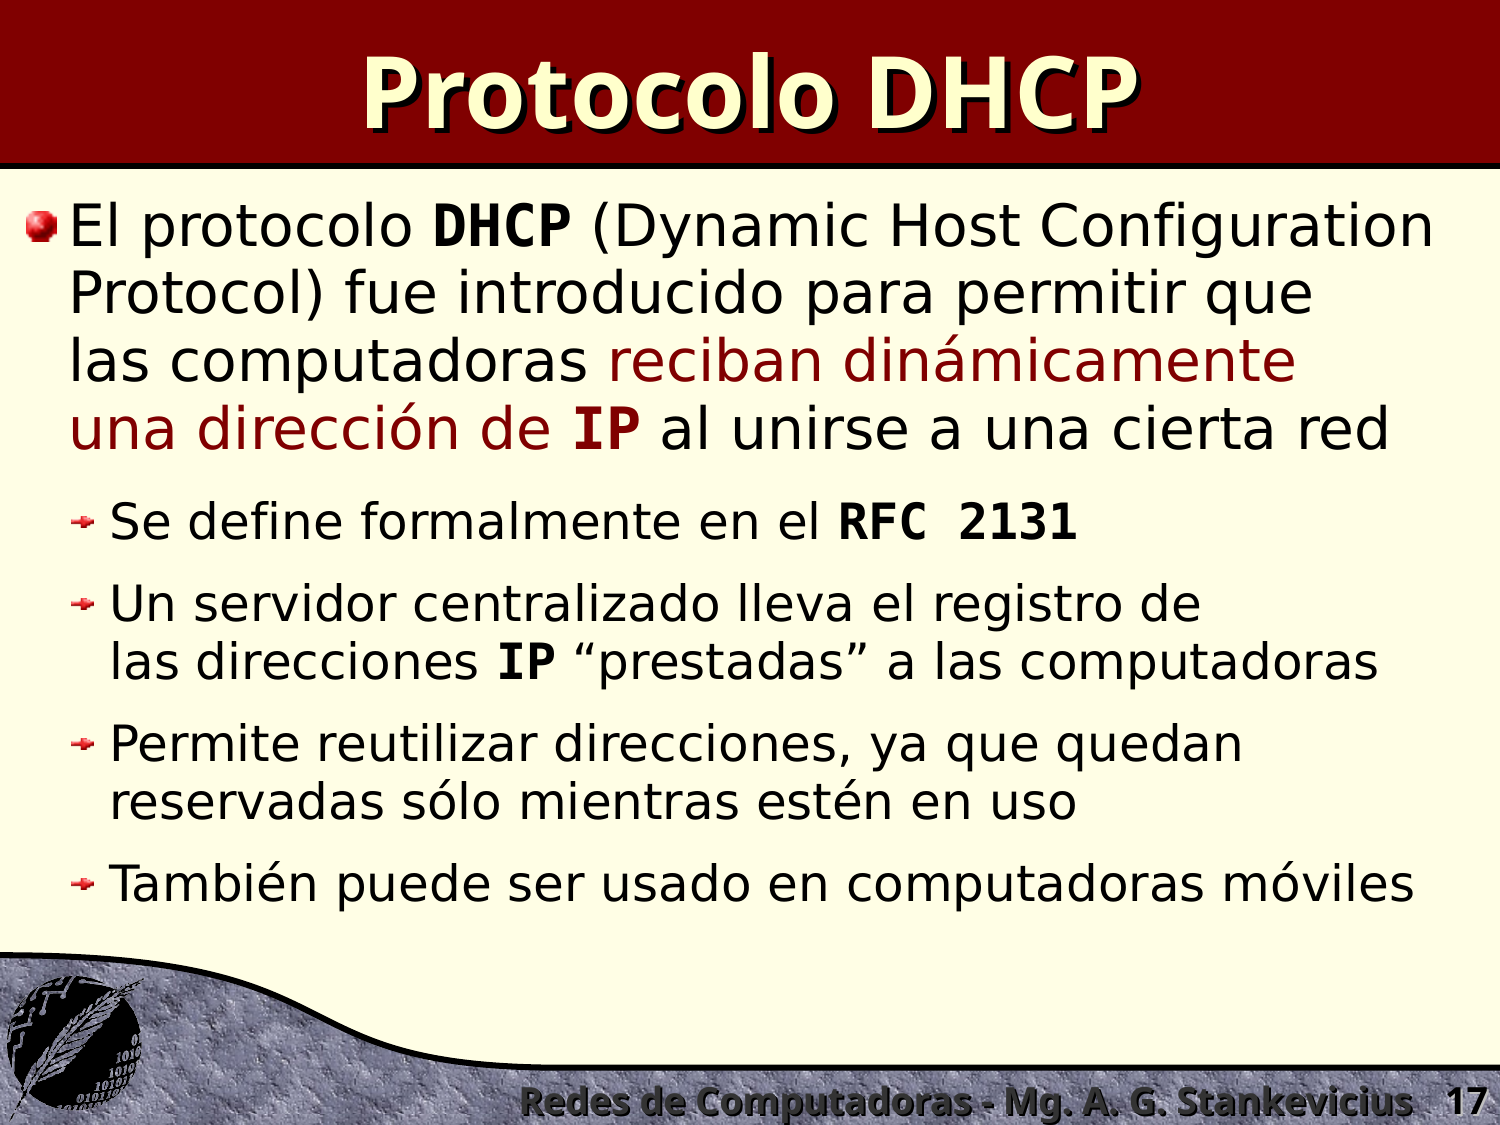

# Protocolo DHCP
El protocolo DHCP (Dynamic Host Configuration Protocol) fue introducido para permitir que
las computadoras reciban dinámicamente
una dirección de IP al unirse a una cierta red
Se define formalmente en el RFC 2131
Un servidor centralizado lleva el registro de
las direcciones IP “prestadas” a las computadoras
Permite reutilizar direcciones, ya que quedan reservadas sólo mientras estén en uso
También puede ser usado en computadoras móviles
17